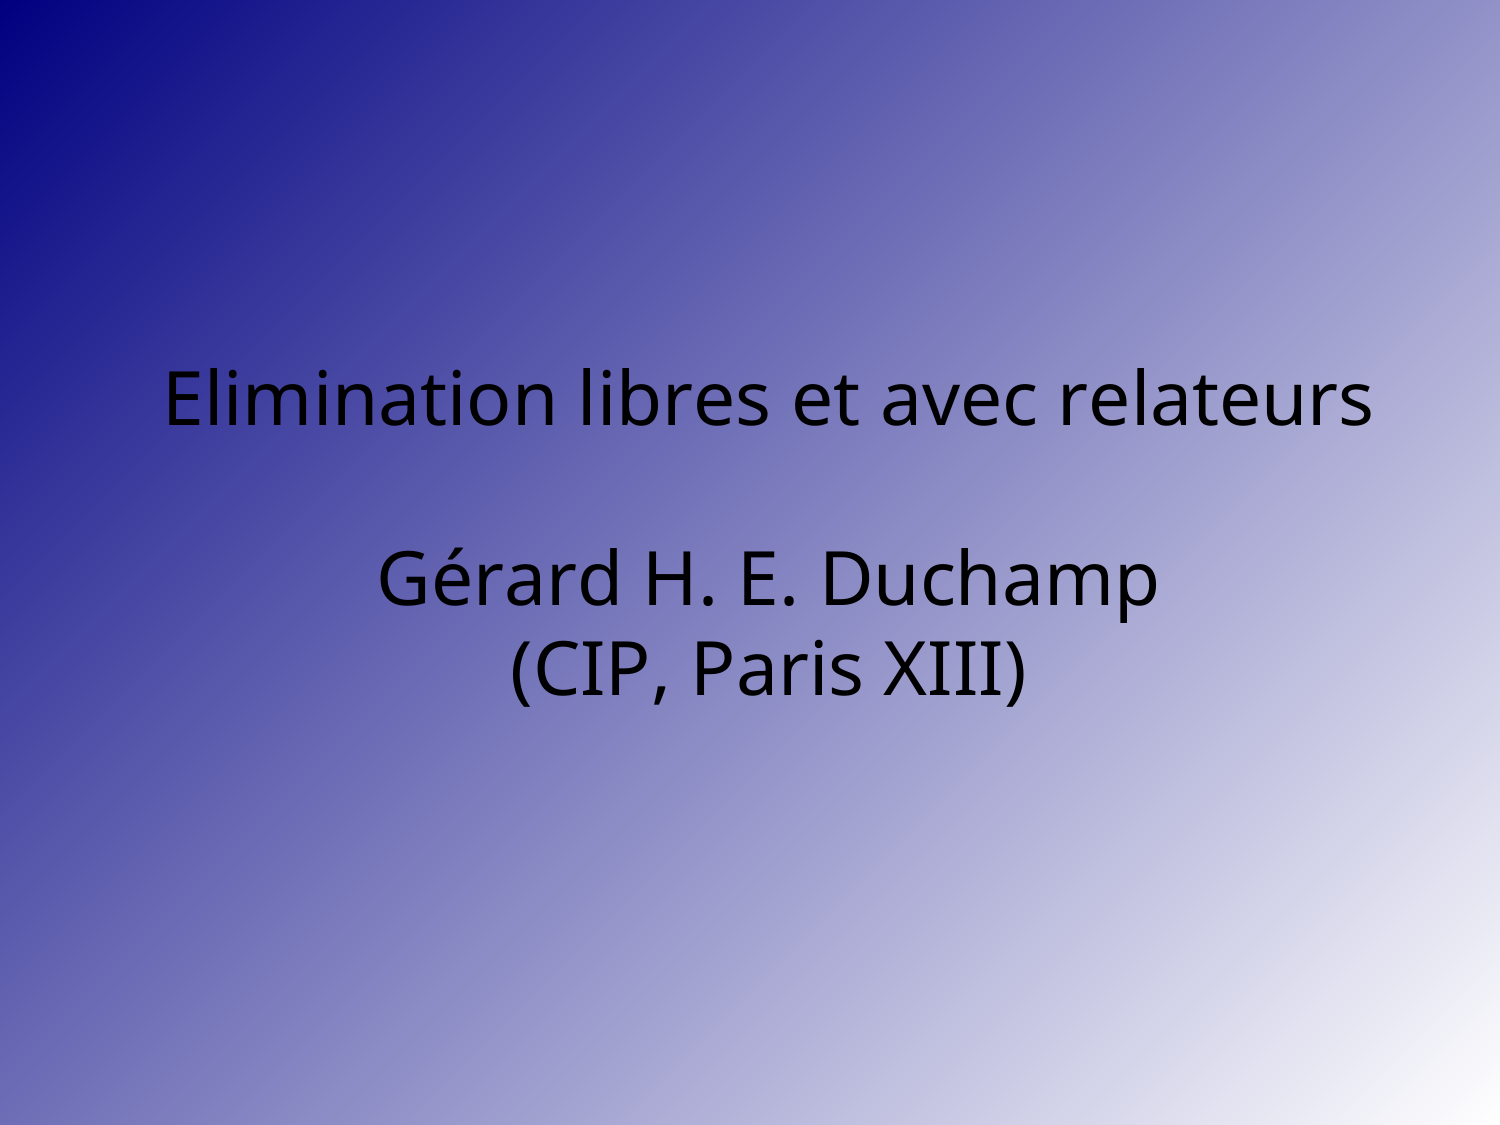

Elimination libres et avec relateurs
Gérard H. E. Duchamp
(CIP, Paris XIII)